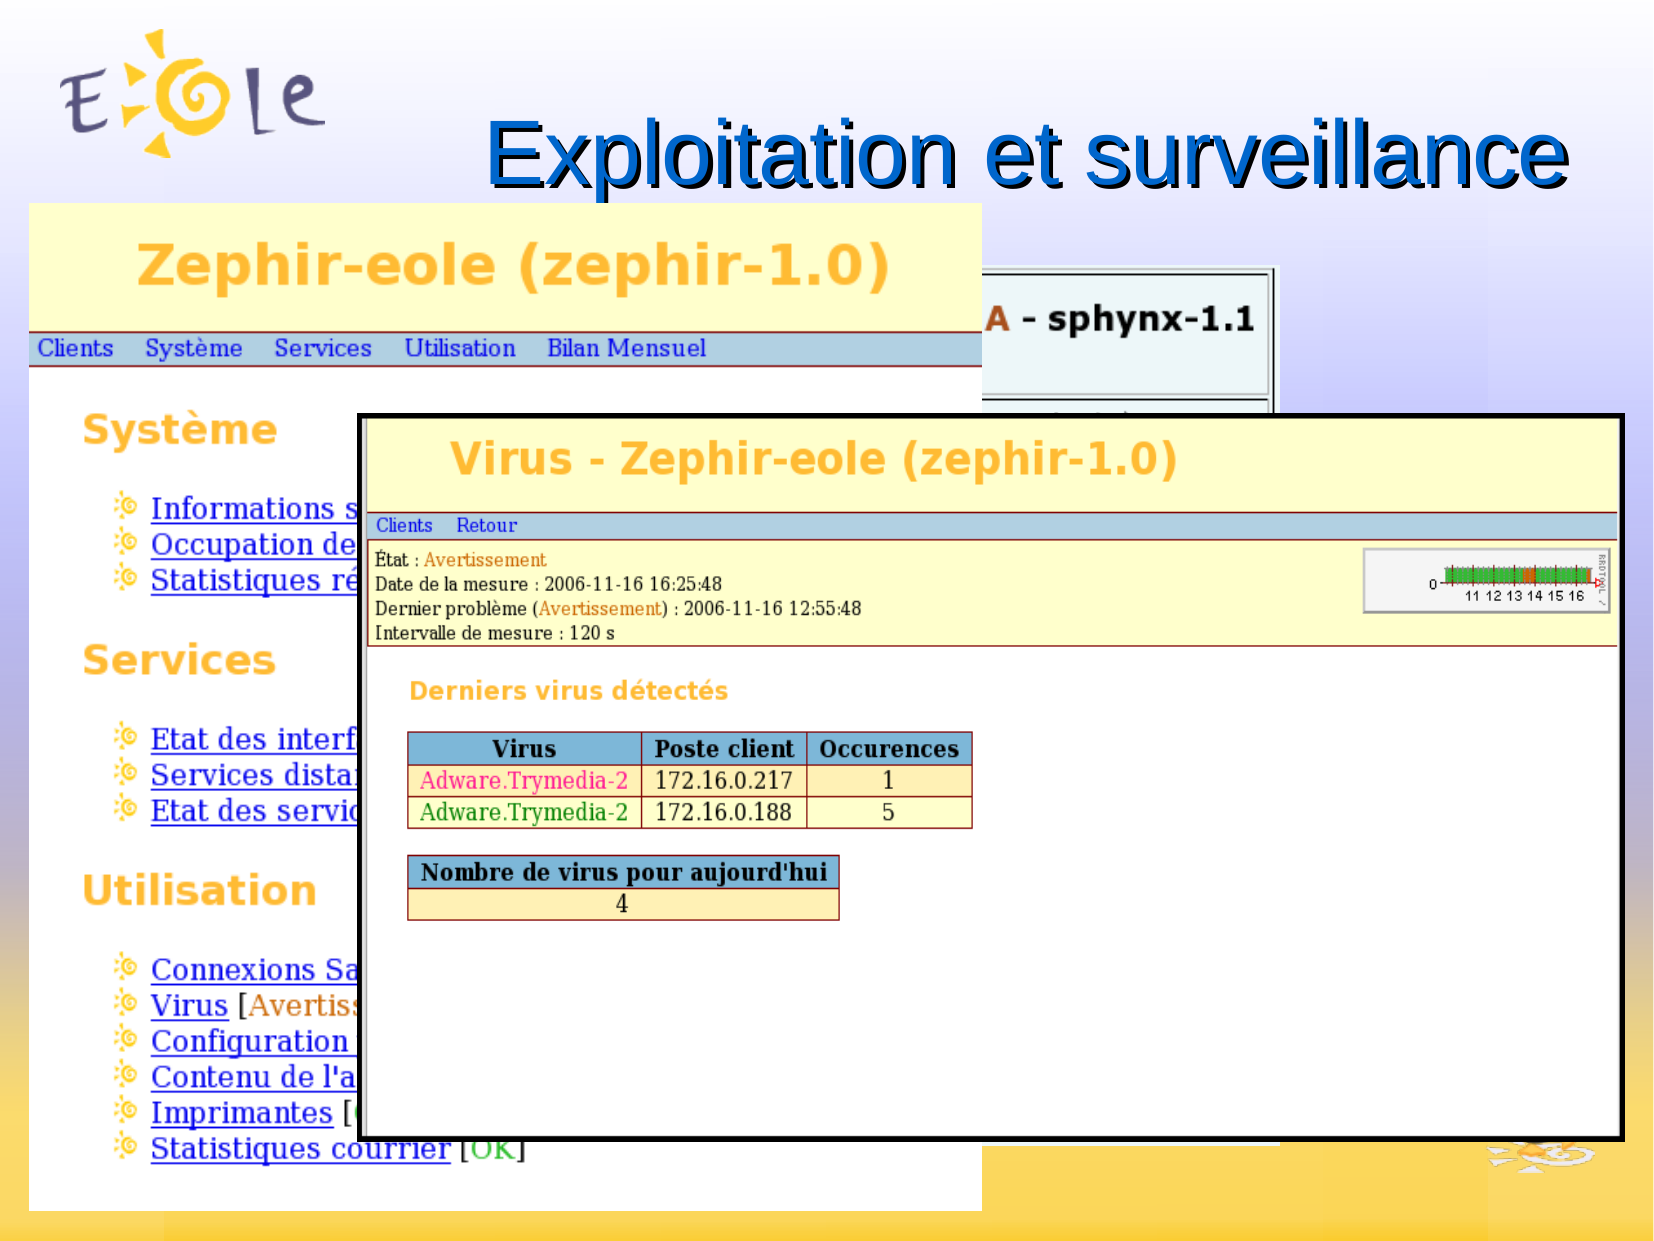

# Exploitation et surveillance
Informations de surveillance
Zephir collecte des informations en provenance des serveurs.
Les statistiques envoyées à intervalle régulier concernent:
- L'état système des serveurs (charge, mémoire, ...)
- L'état des services principaux des serveur (serveur web, ssh, ...)
- Des logs concernant les actions effectuées
- Des informations diverses spécifiques au type de serveur
 (détection de virus, liste des imprimantes, état des tunnels rvp)
La fréquence d'envoi des statistiques est configurable pour chaque serveur.